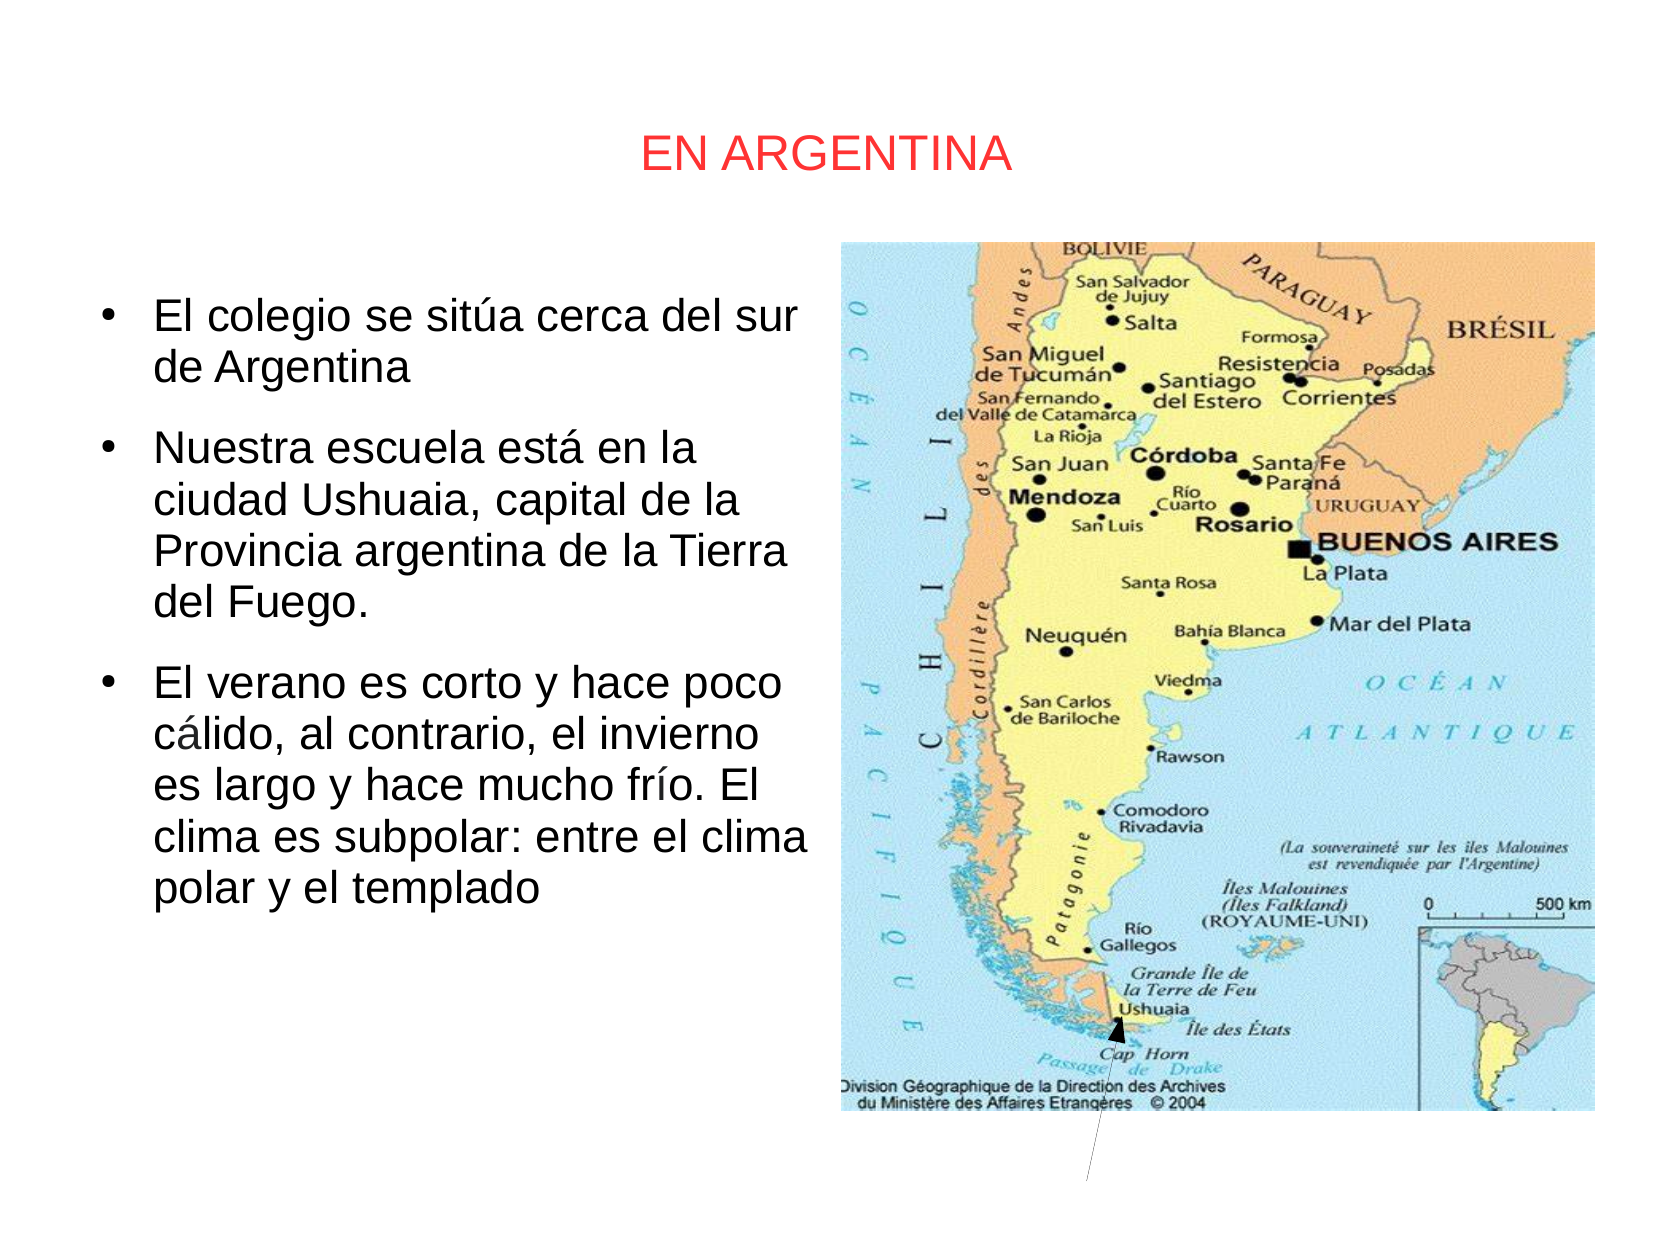

# EN ARGENTINA
El colegio se sitúa cerca del sur de Argentina
Nuestra escuela está en la ciudad Ushuaia, capital de la Provincia argentina de la Tierra del Fuego.
El verano es corto y hace poco cálido, al contrario, el invierno es largo y hace mucho frío. El clima es subpolar: entre el clima polar y el templado